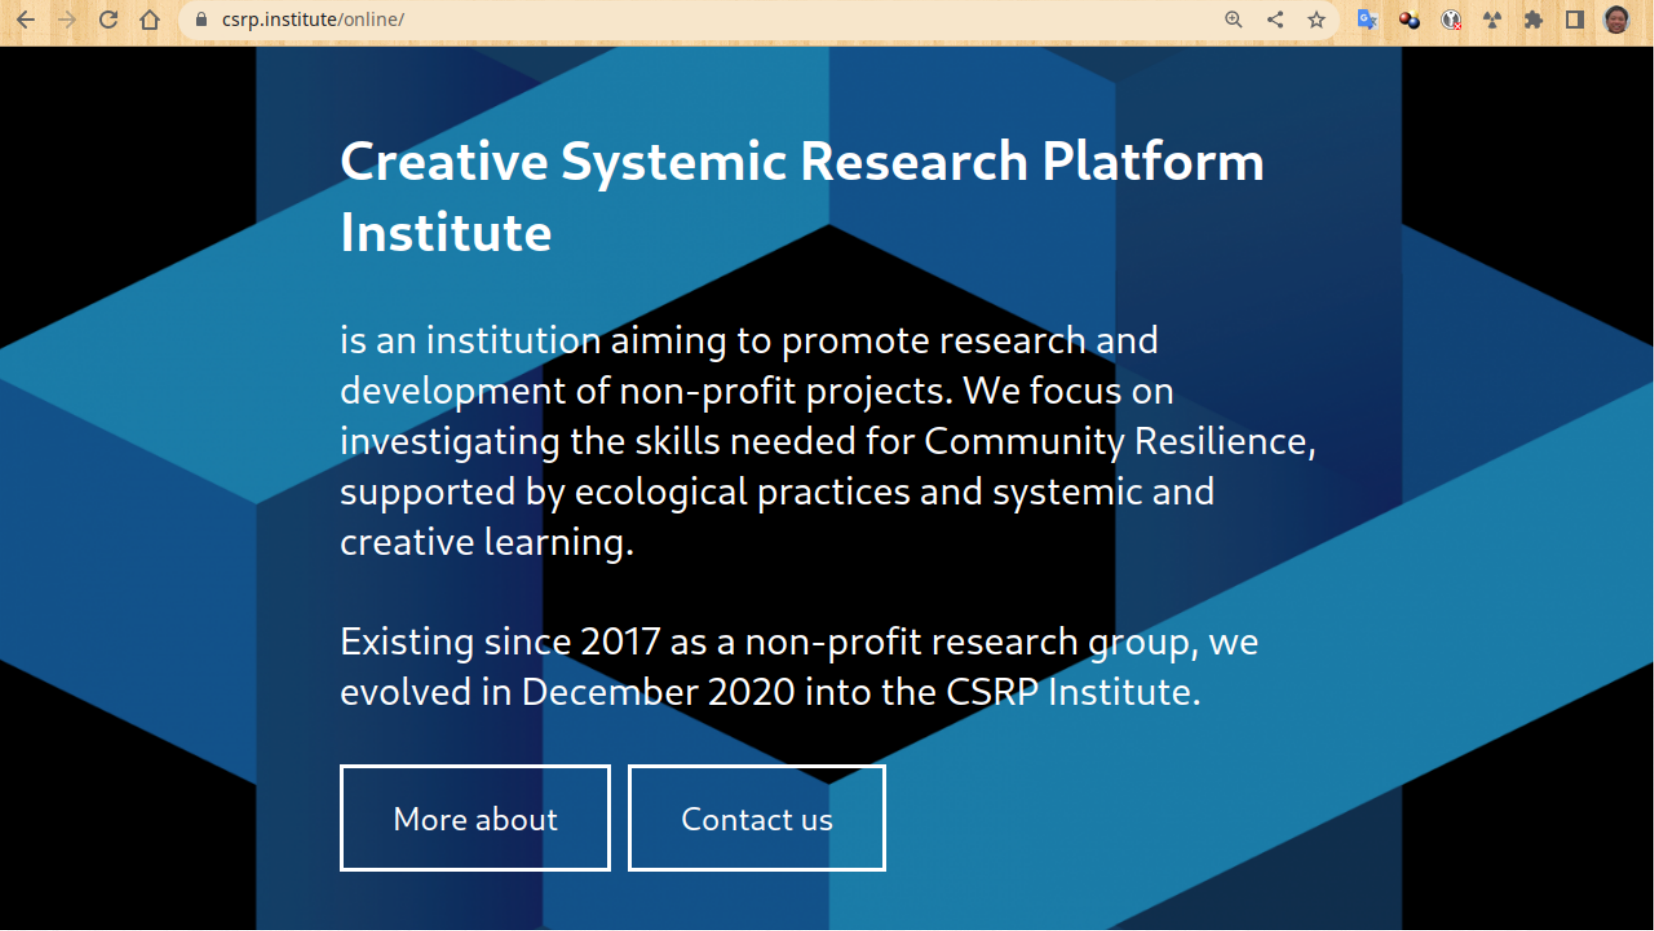

# F. Contributions that Systems Rhythms offer to Systems Changes ... Creative Systemic Research Platform Institute
Knowing Better via Systems Thinking
October 2022